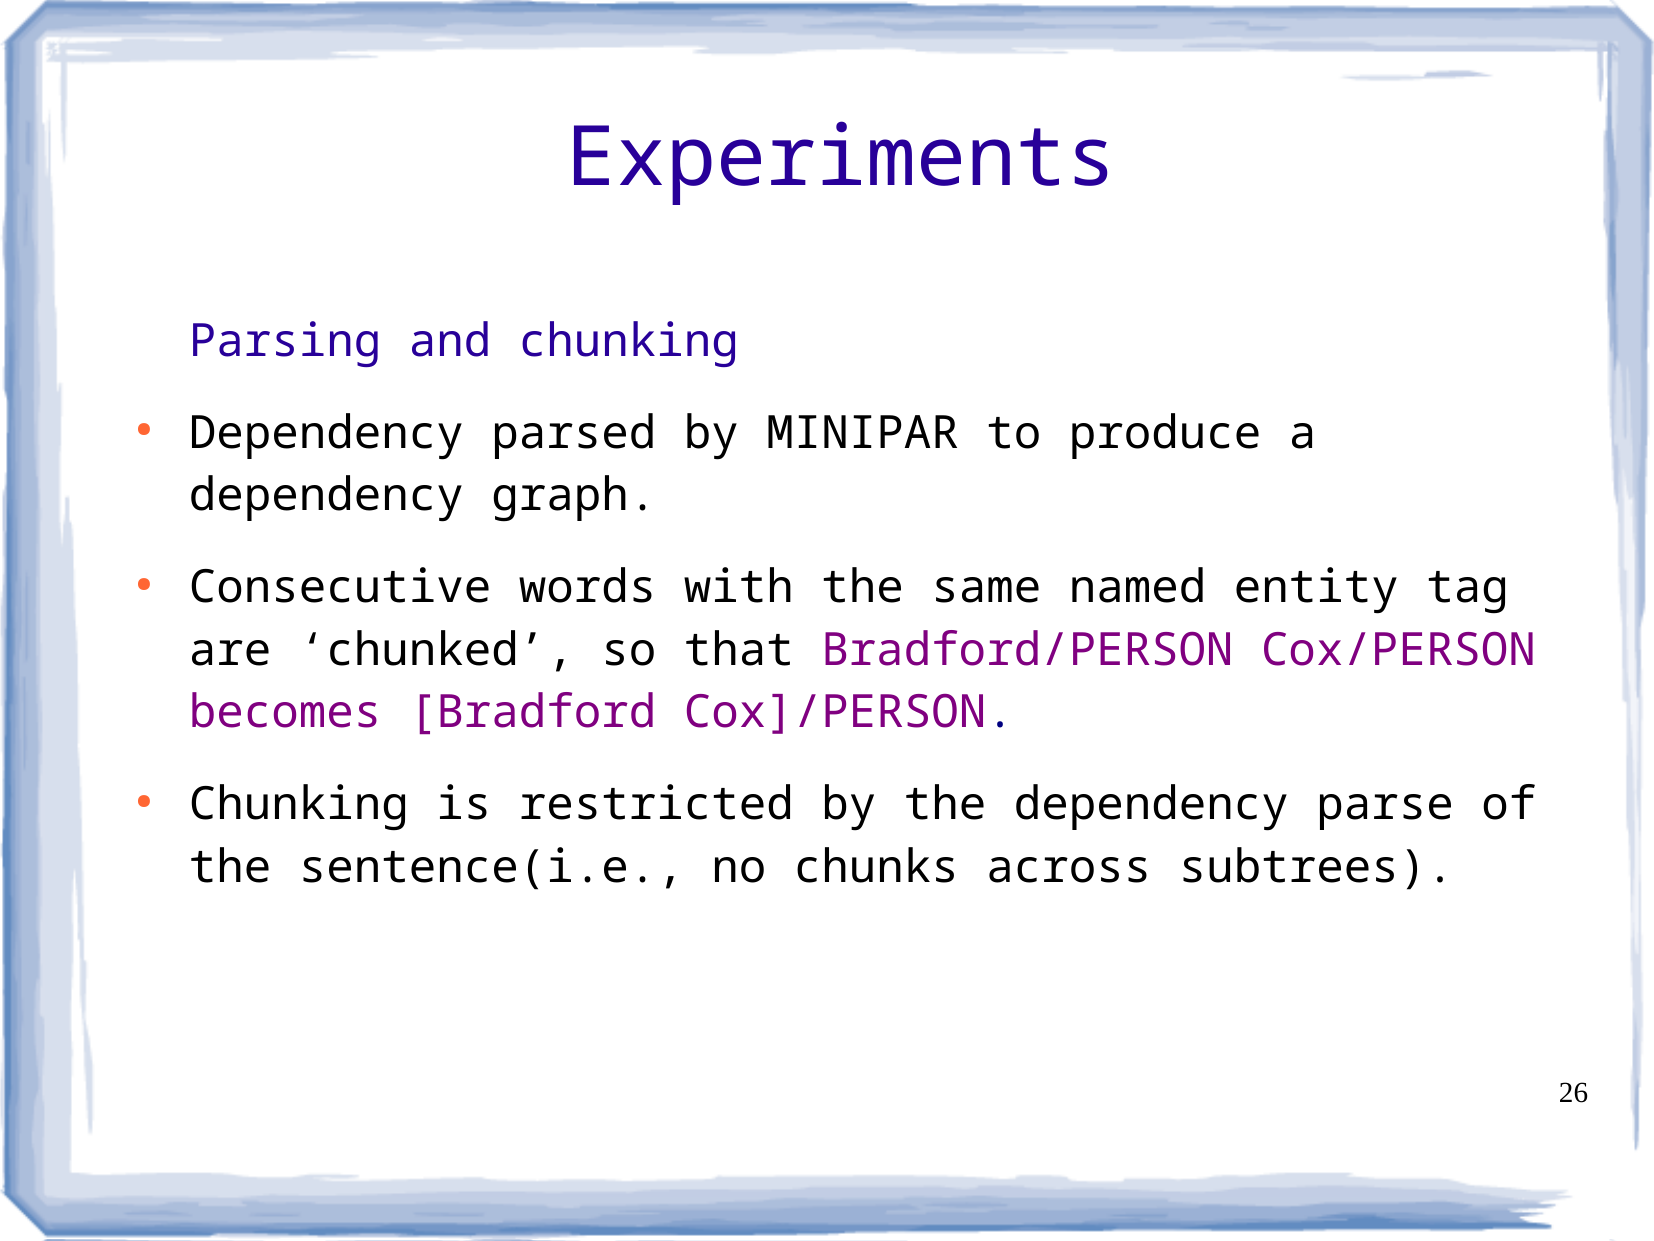

# Experiments
Parsing and chunking
Dependency parsed by MINIPAR to produce a dependency graph.
Consecutive words with the same named entity tag are ‘chunked’, so that Bradford/PERSON Cox/PERSON becomes [Bradford Cox]/PERSON.
Chunking is restricted by the dependency parse of the sentence(i.e., no chunks across subtrees).
26